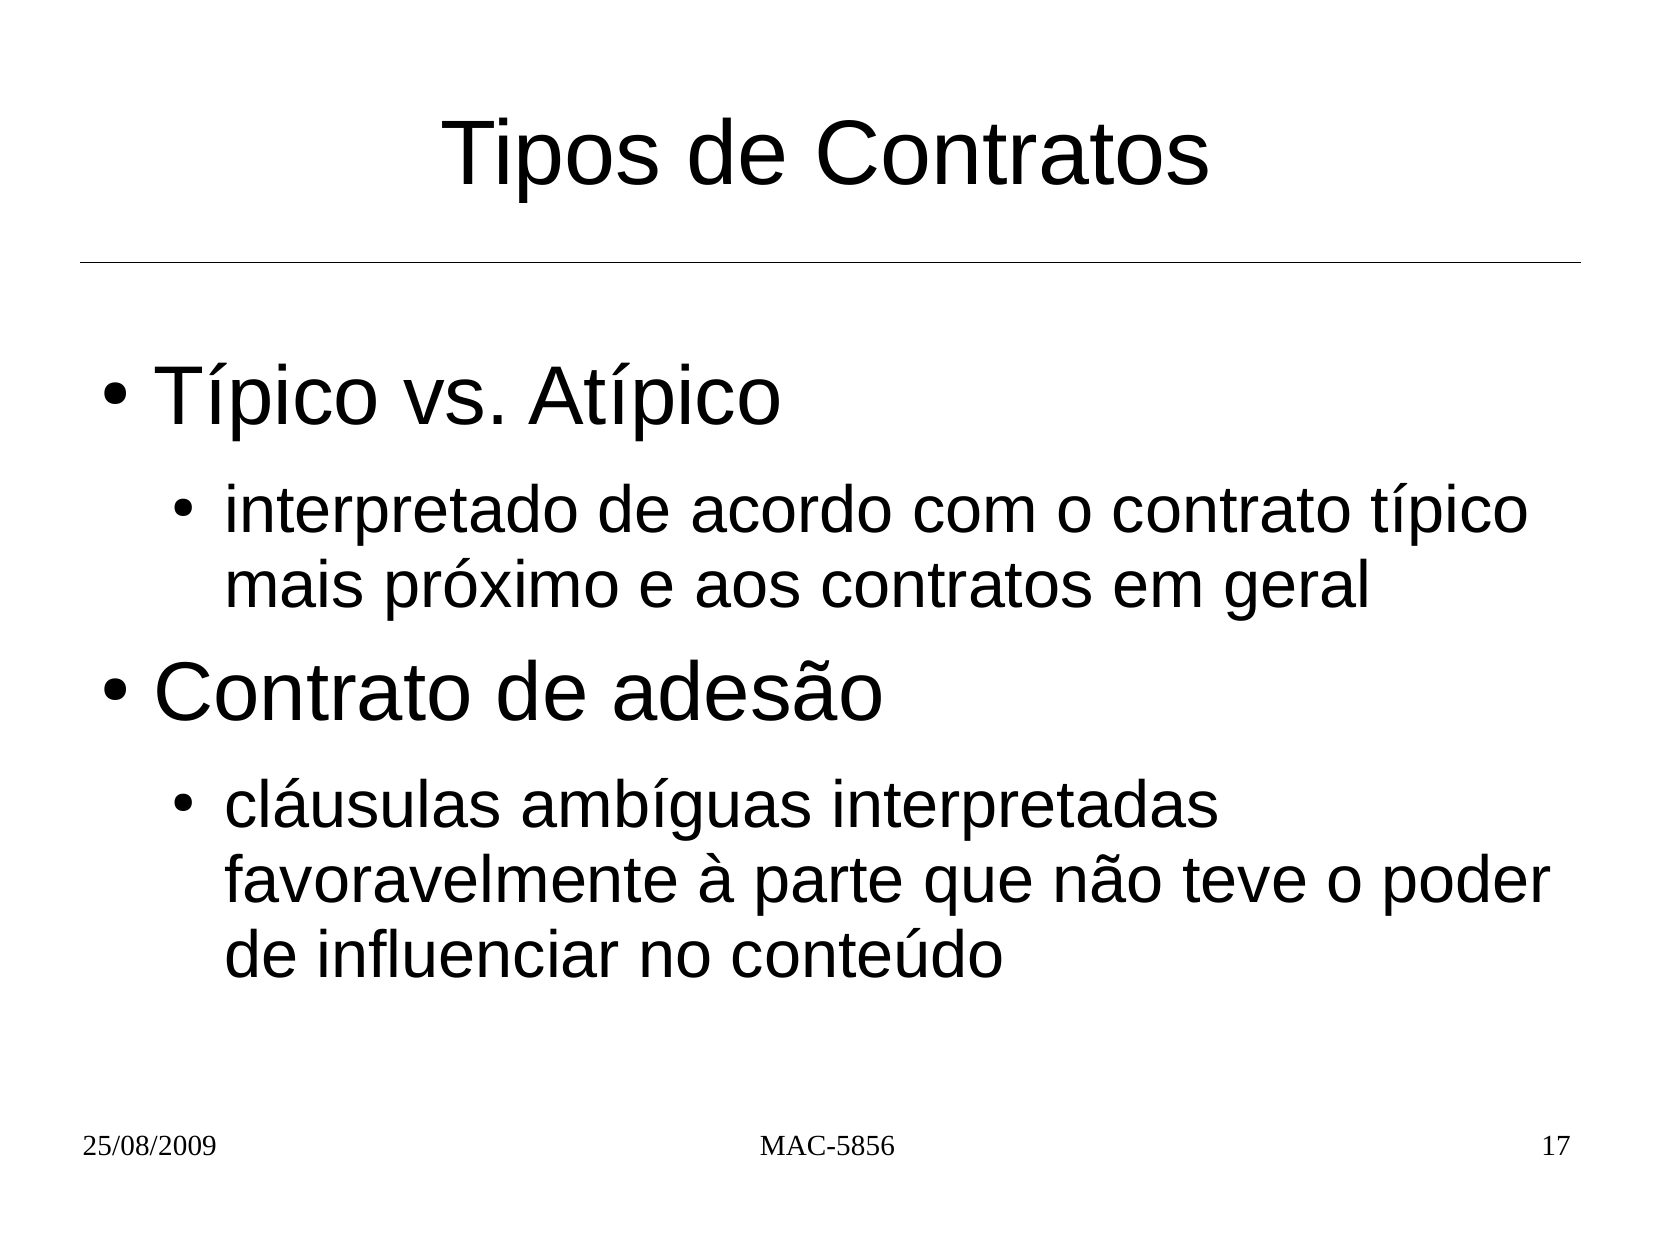

# Tipos de Contratos
Típico vs. Atípico
interpretado de acordo com o contrato típico mais próximo e aos contratos em geral
Contrato de adesão
cláusulas ambíguas interpretadas favoravelmente à parte que não teve o poder de influenciar no conteúdo
25/08/2009
MAC-5856
17